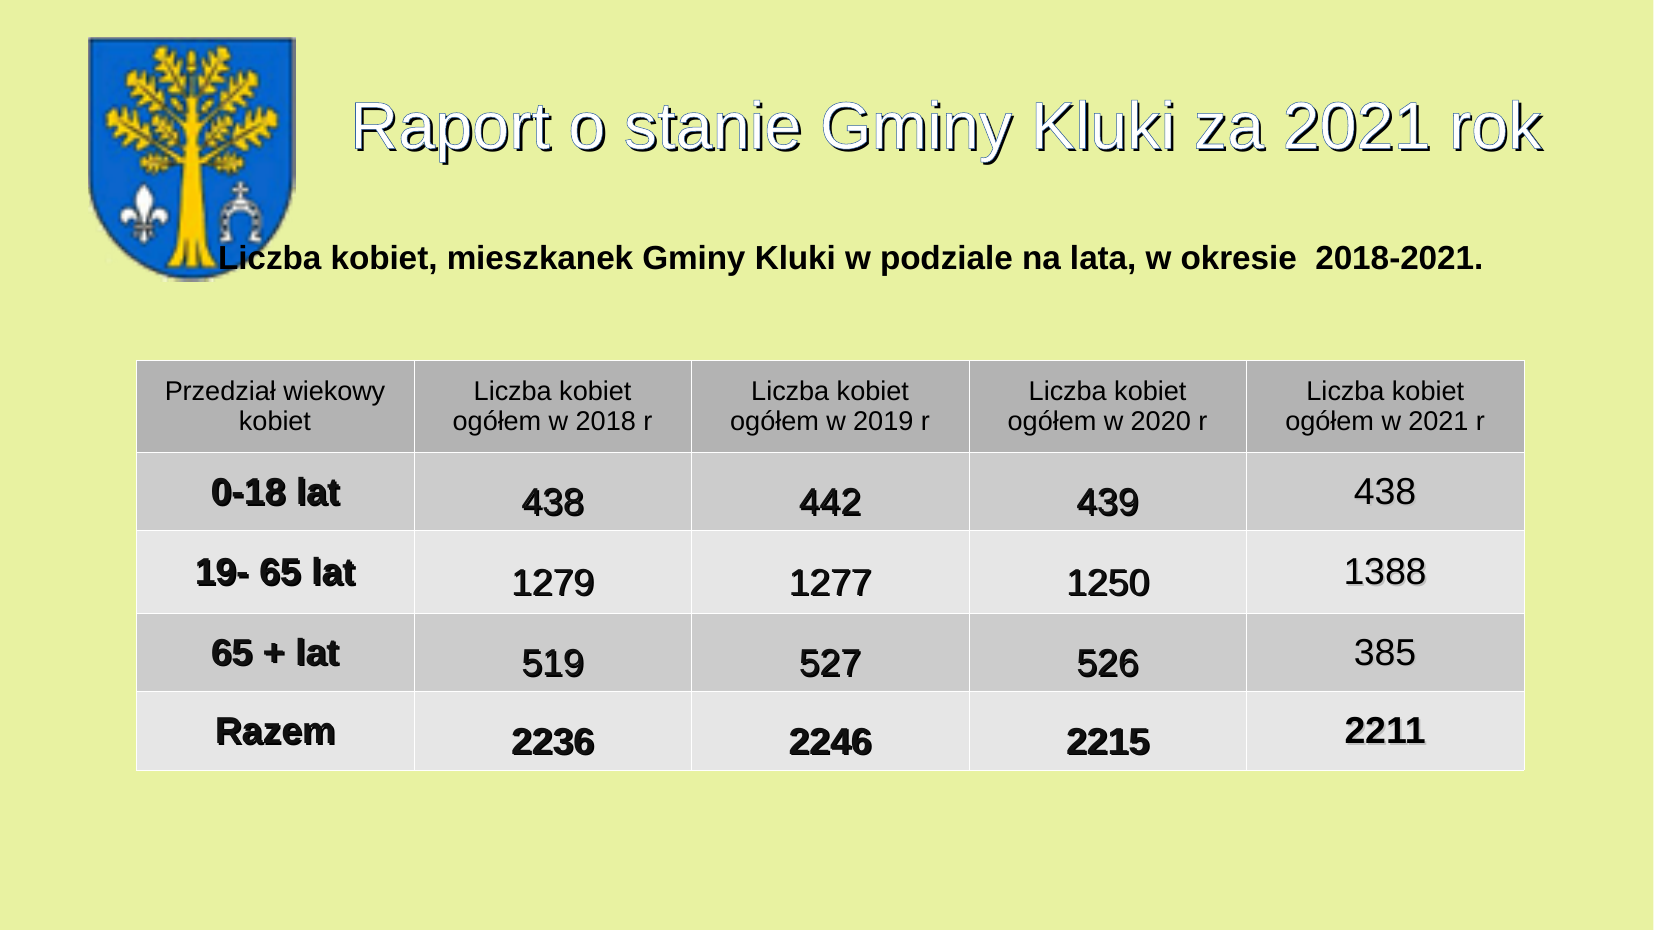

# Raport o stanie Gminy Kluki za 2021 rok
Liczba kobiet, mieszkanek Gminy Kluki w podziale na lata, w okresie 2018-2021.
| Przedział wiekowy kobiet | Liczba kobiet ogółem w 2018 r | Liczba kobiet ogółem w 2019 r | Liczba kobiet ogółem w 2020 r | Liczba kobiet ogółem w 2021 r |
| --- | --- | --- | --- | --- |
| 0-18 lat | 438 | 442 | 439 | 438 |
| 19- 65 lat | 1279 | 1277 | 1250 | 1388 |
| 65 + lat | 519 | 527 | 526 | 385 |
| Razem | 2236 | 2246 | 2215 | 2211 |
9 czerwca 2022
10